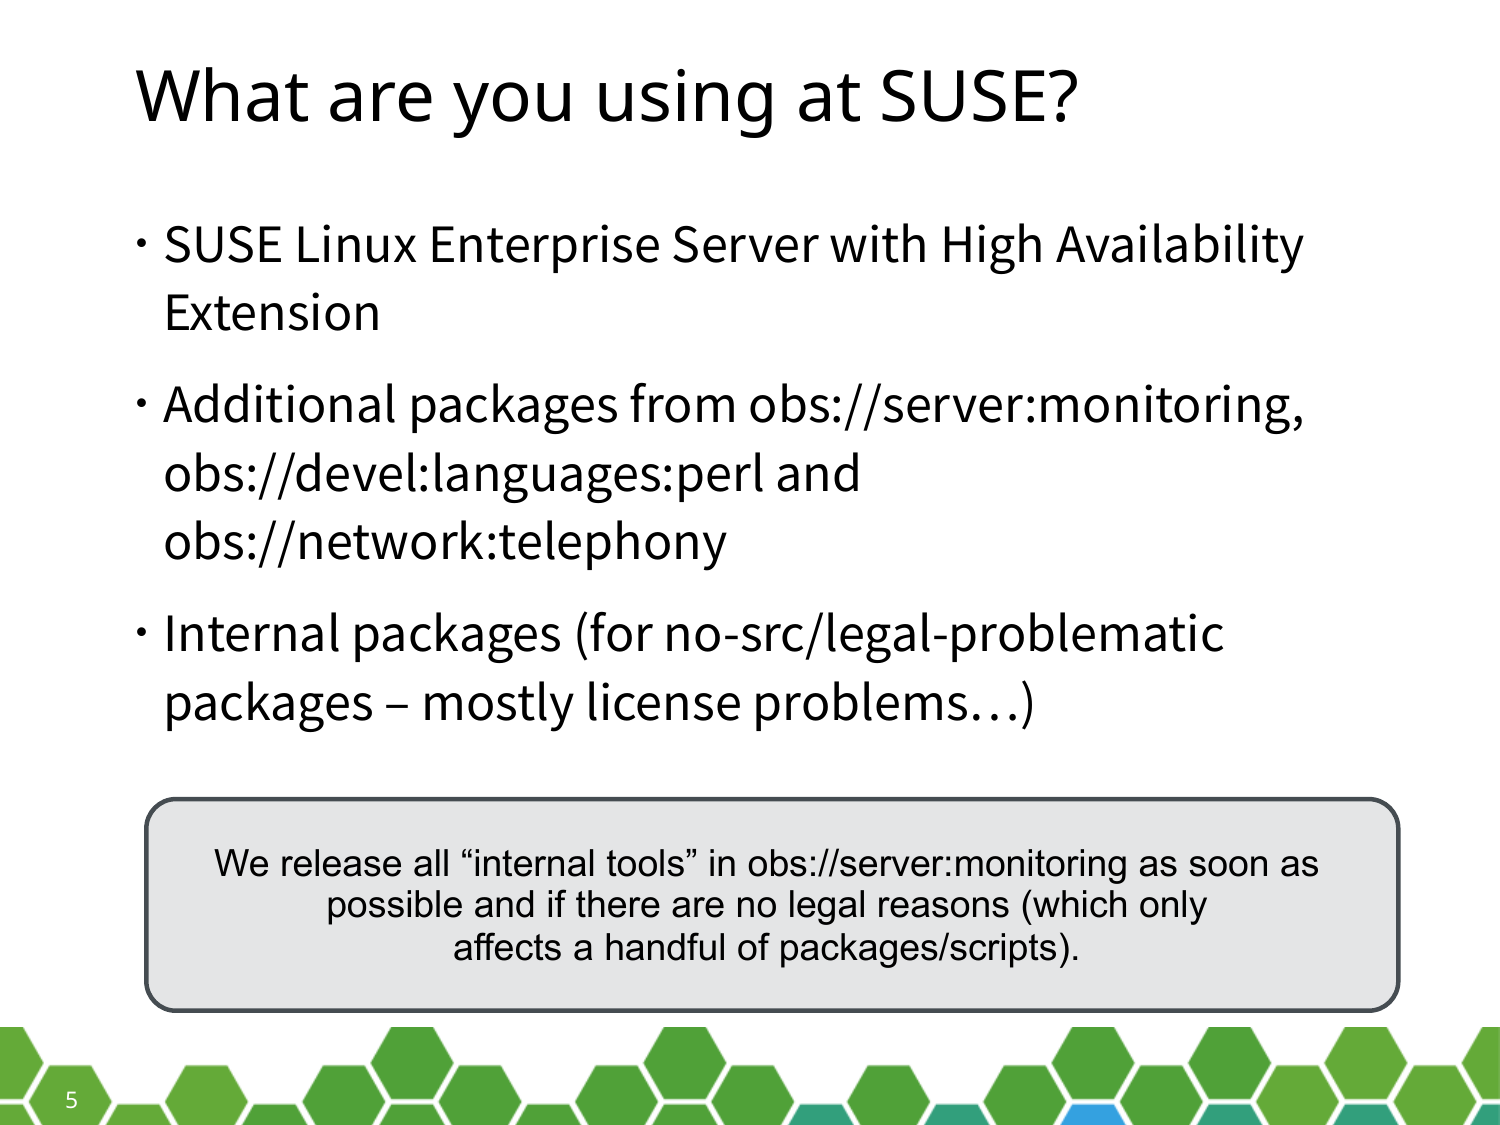

# What are you using at SUSE?
SUSE Linux Enterprise Server with High Availability Extension
Additional packages from obs://server:monitoring, obs://devel:languages:perl and obs://network:telephony
Internal packages (for no-src/legal-problematic packages – mostly license problems…)
We release all “internal tools” in obs://server:monitoring as soon as
possible and if there are no legal reasons (which only
affects a handful of packages/scripts).